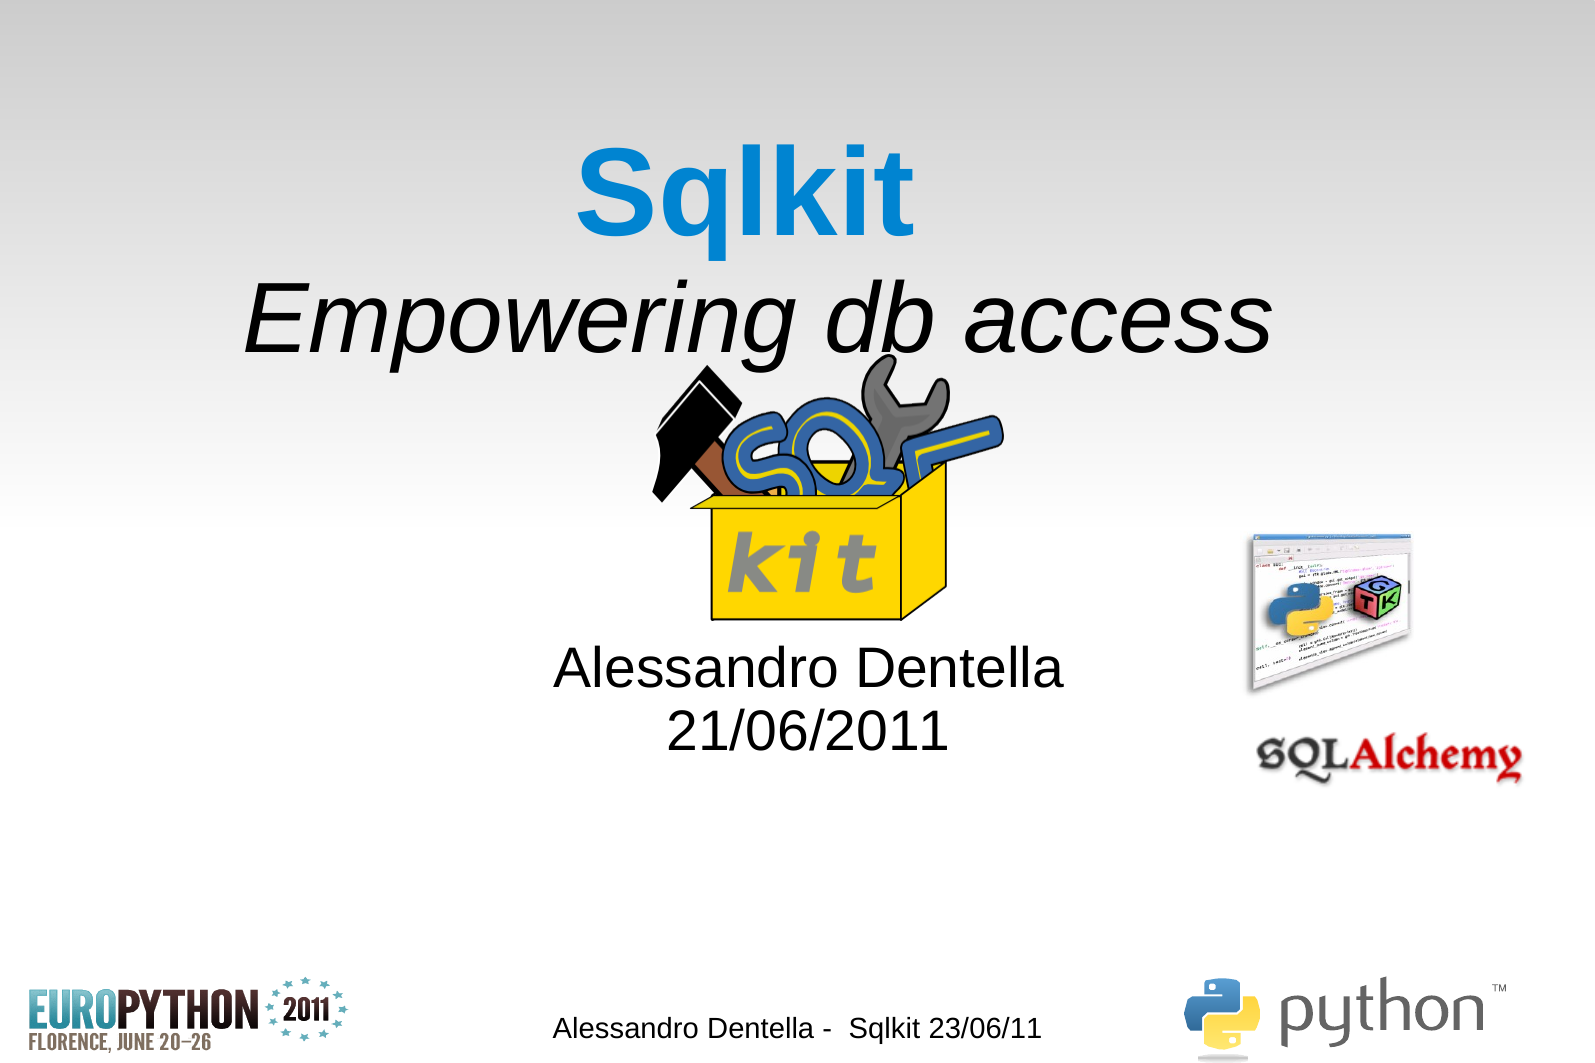

Sqlkit
Empowering db access
Alessandro Dentella
21/06/2011